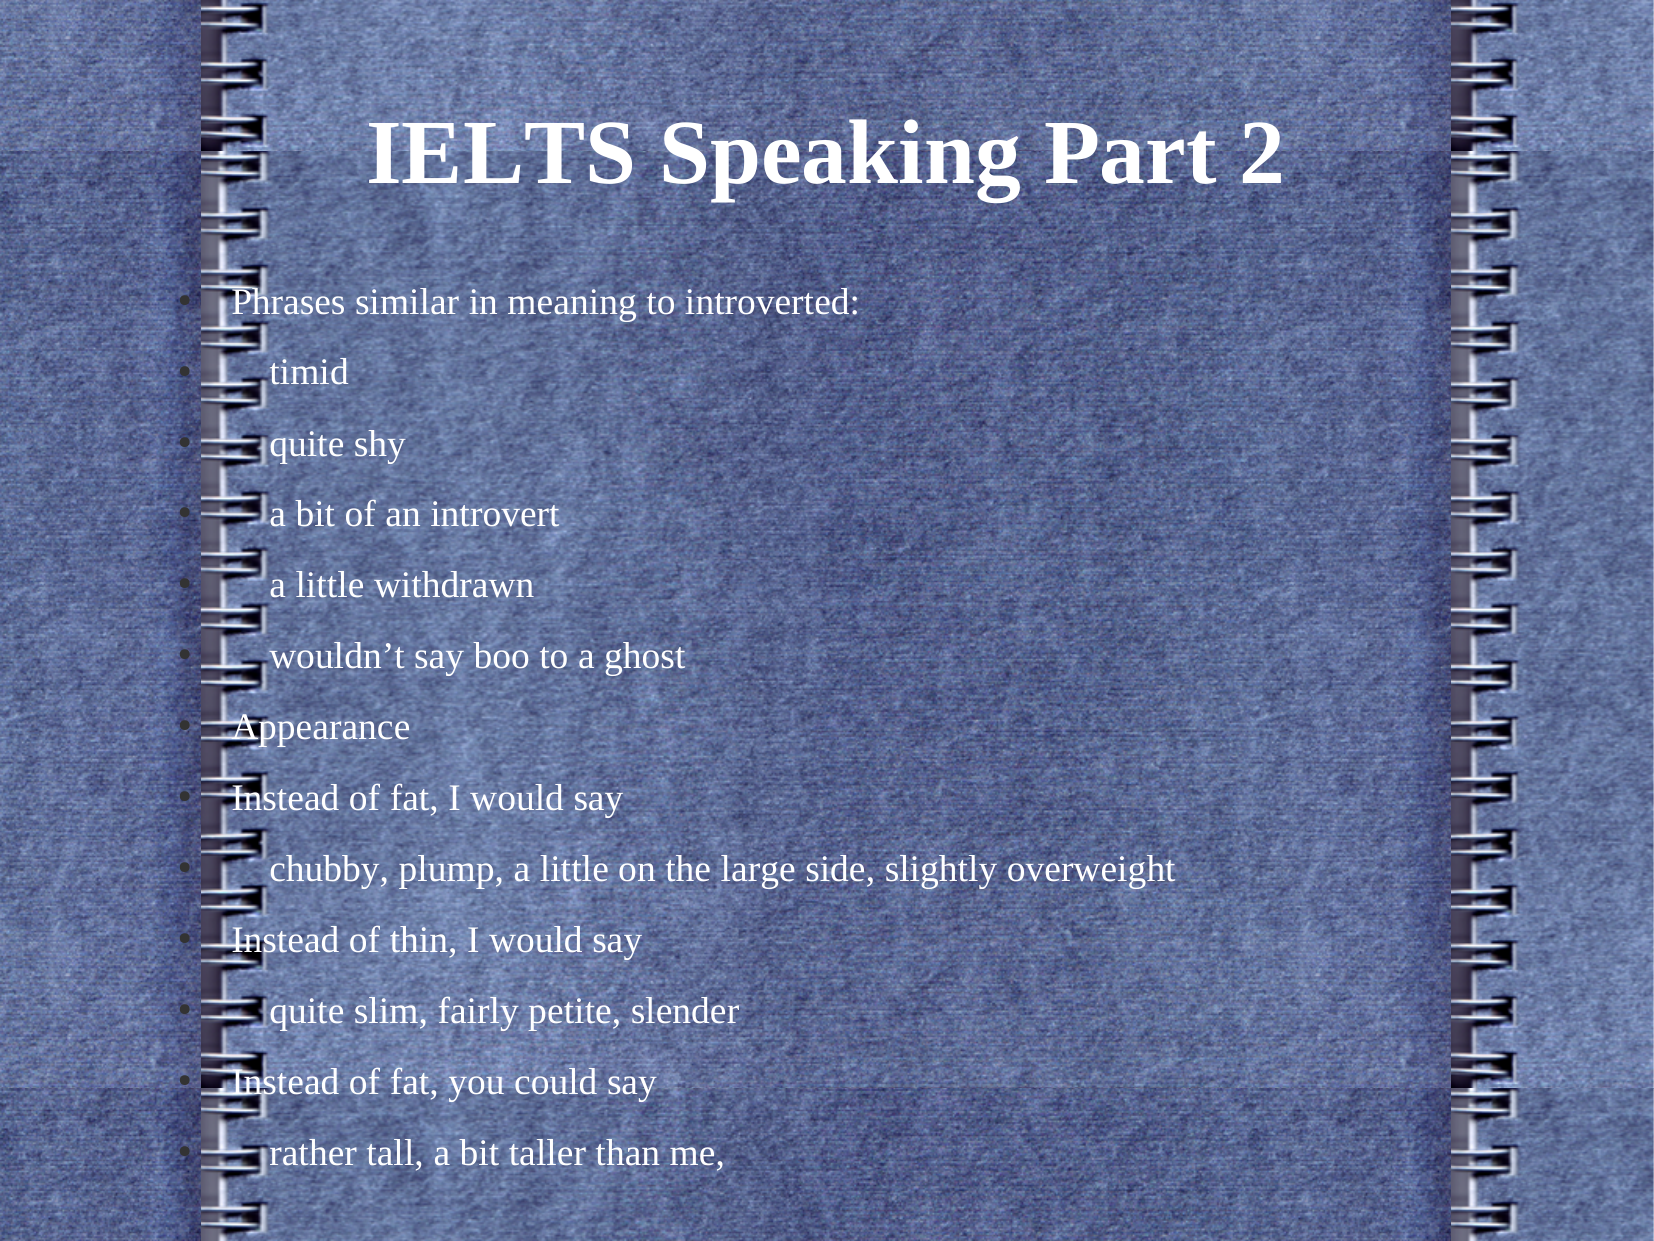

# IELTS Speaking Part 2
Phrases similar in meaning to introverted:
 timid
 quite shy
 a bit of an introvert
 a little withdrawn
 wouldn’t say boo to a ghost
Appearance
Instead of fat, I would say
 chubby, plump, a little on the large side, slightly overweight
Instead of thin, I would say
 quite slim, fairly petite, slender
Instead of fat, you could say
 rather tall, a bit taller than me,